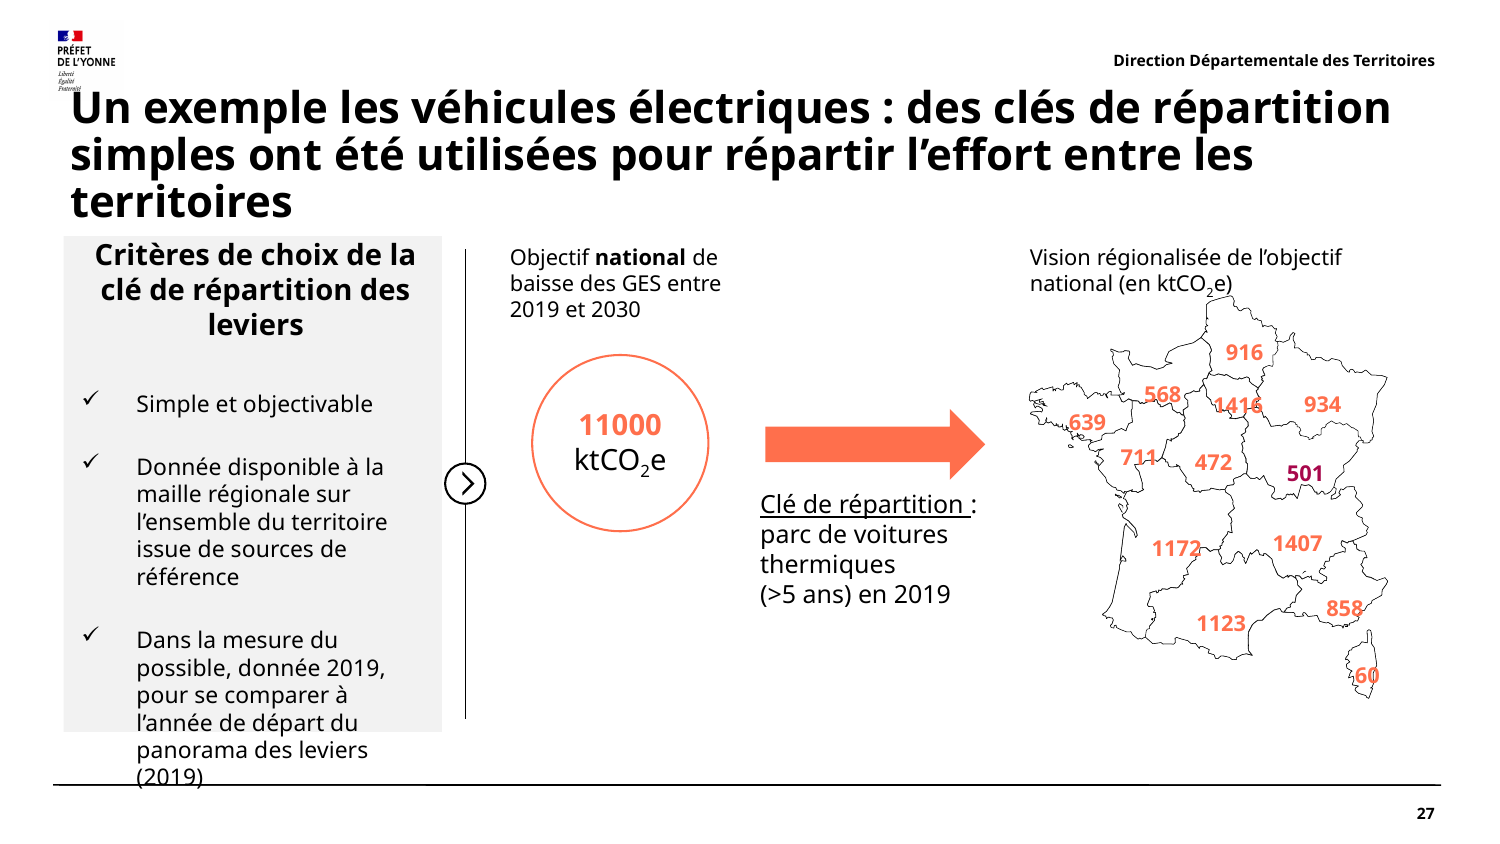

Direction Départementale des Territoires
# Un exemple les véhicules électriques : des clés de répartition simples ont été utilisées pour répartir l’effort entre les territoires
Critères de choix de la clé de répartition des leviers
Simple et objectivable
Donnée disponible à la maille régionale sur l’ensemble du territoire issue de sources de référence
Dans la mesure du possible, donnée 2019, pour se comparer à l’année de départ du panorama des leviers (2019)
Objectif national de baisse des GES entre 2019 et 2030
Vision régionalisée de l’objectif national (en ktCO2e)
916
11000
ktCO2e
568
934
1416
639
711
472
501
Clé de répartition : parc de voitures thermiques
(>5 ans) en 2019
1407
1172
858
1123
60
27